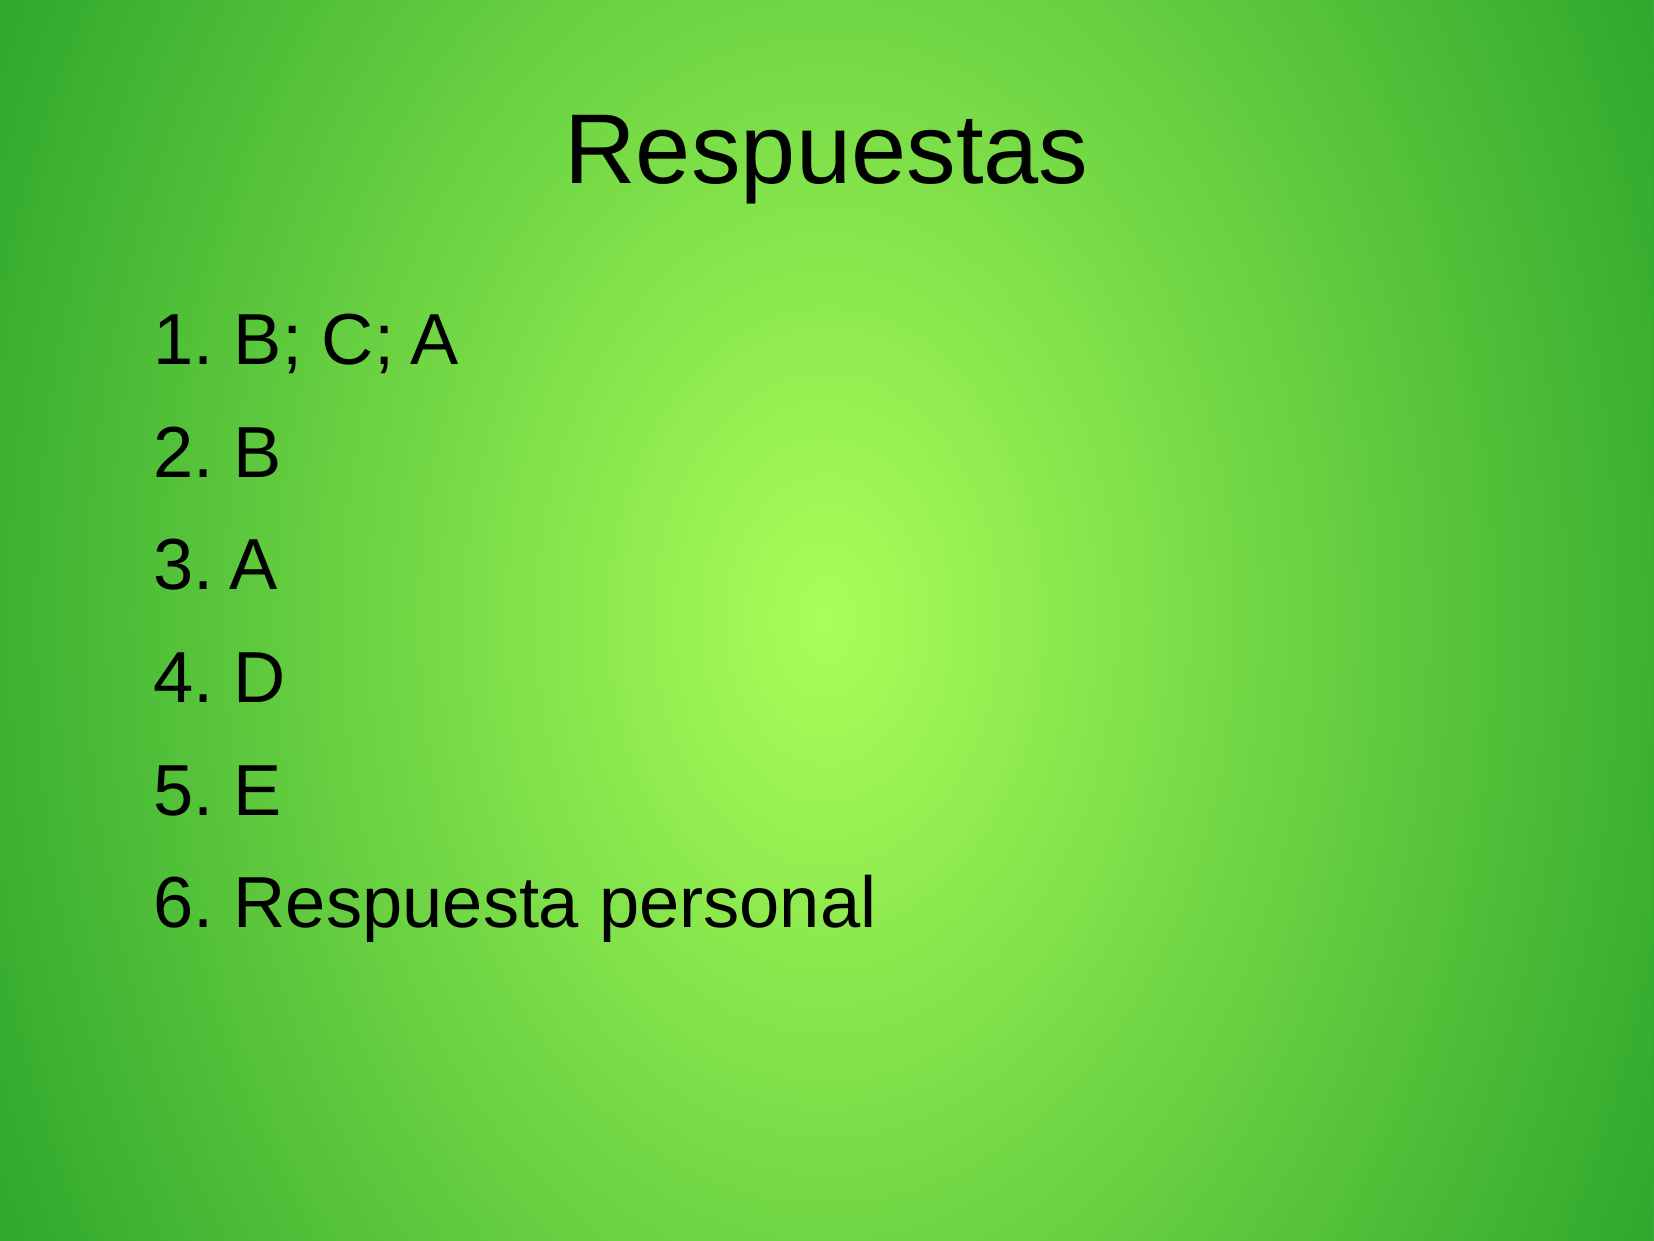

# Respuestas
1. B; C; A
2. B
3. A
4. D
5. E
6. Respuesta personal